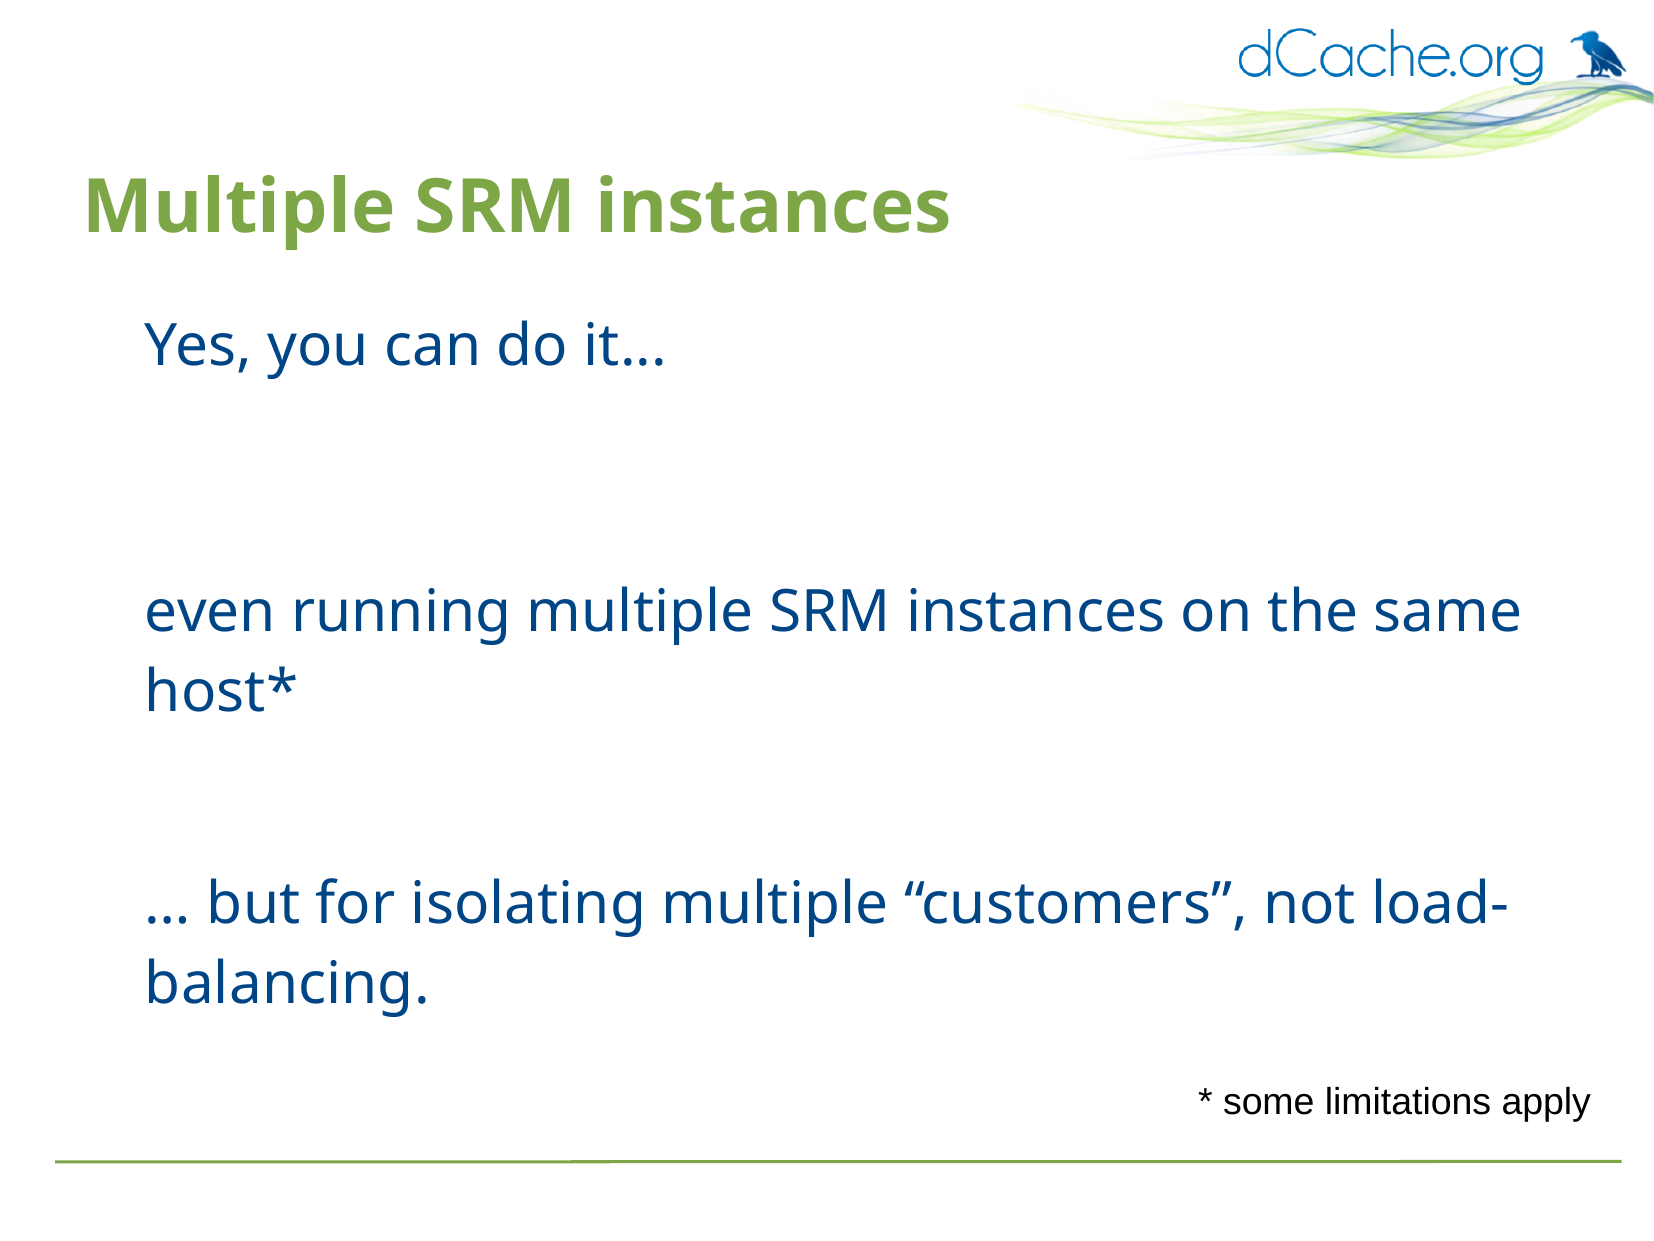

# Multiple SRM instances
Yes, you can do it...
even running multiple SRM instances on the same host*
… but for isolating multiple “customers”, not load-balancing.
* some limitations apply